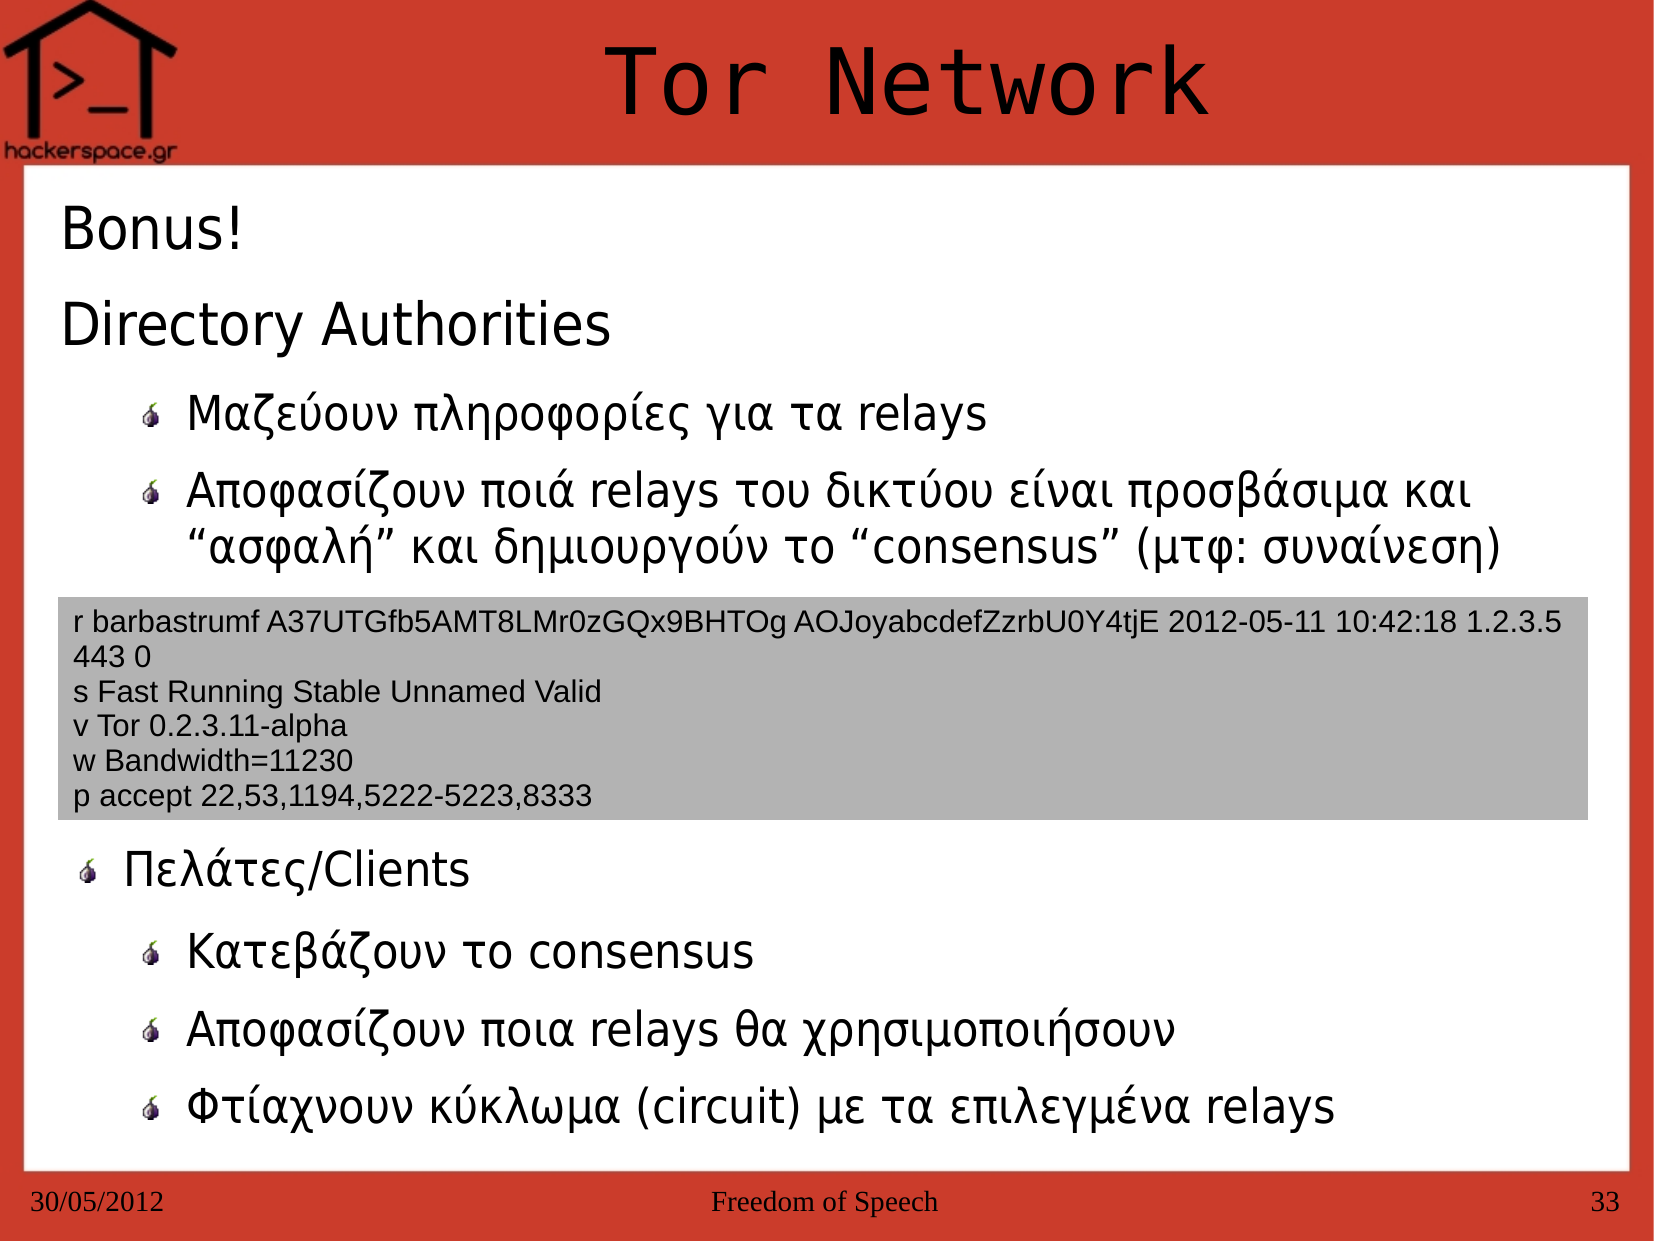

# Tor Network
Bonus!
Directory Authorities
Μαζεύουν πληροφορίες για τα relays
Αποφασίζουν ποιά relays του δικτύου είναι προσβάσιμα και “ασφαλή” και δημιουργούν το “consensus” (μτφ: συναίνεση)
Πελάτες/Clients
Κατεβάζουν το consensus
Αποφασίζουν ποια relays θα χρησιμοποιήσουν
Φτίαχνουν κύκλωμα (circuit) με τα επιλεγμένα relays
| r barbastrumf A37UTGfb5AMT8LMr0zGQx9BHTOg AOJoyabcdefZzrbU0Y4tjE 2012-05-11 10:42:18 1.2.3.5 443 0 s Fast Running Stable Unnamed Valid v Tor 0.2.3.11-alpha w Bandwidth=11230 p accept 22,53,1194,5222-5223,8333 |
| --- |
30/05/2012
Freedom of Speech
33